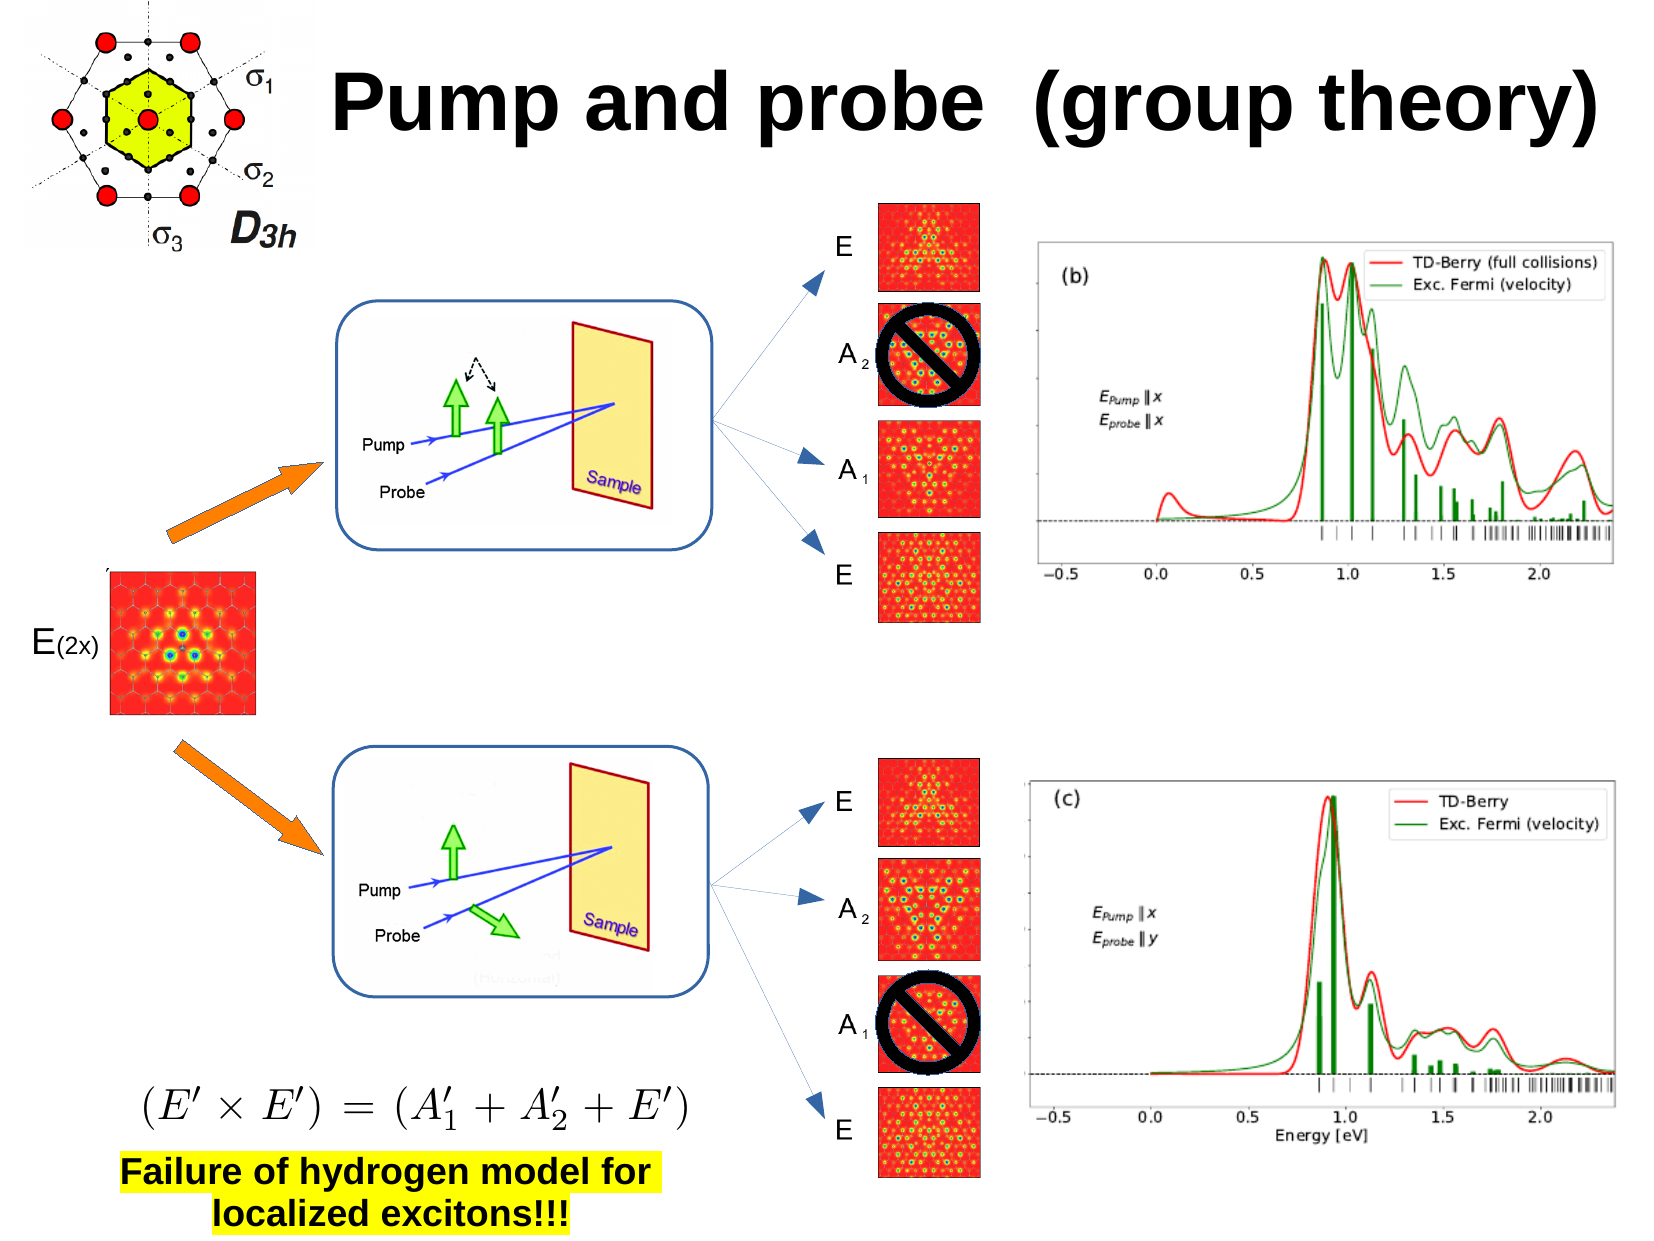

# Pump and probe (group theory)
 E(2x)
Failure of hydrogen model for
localized excitons!!!